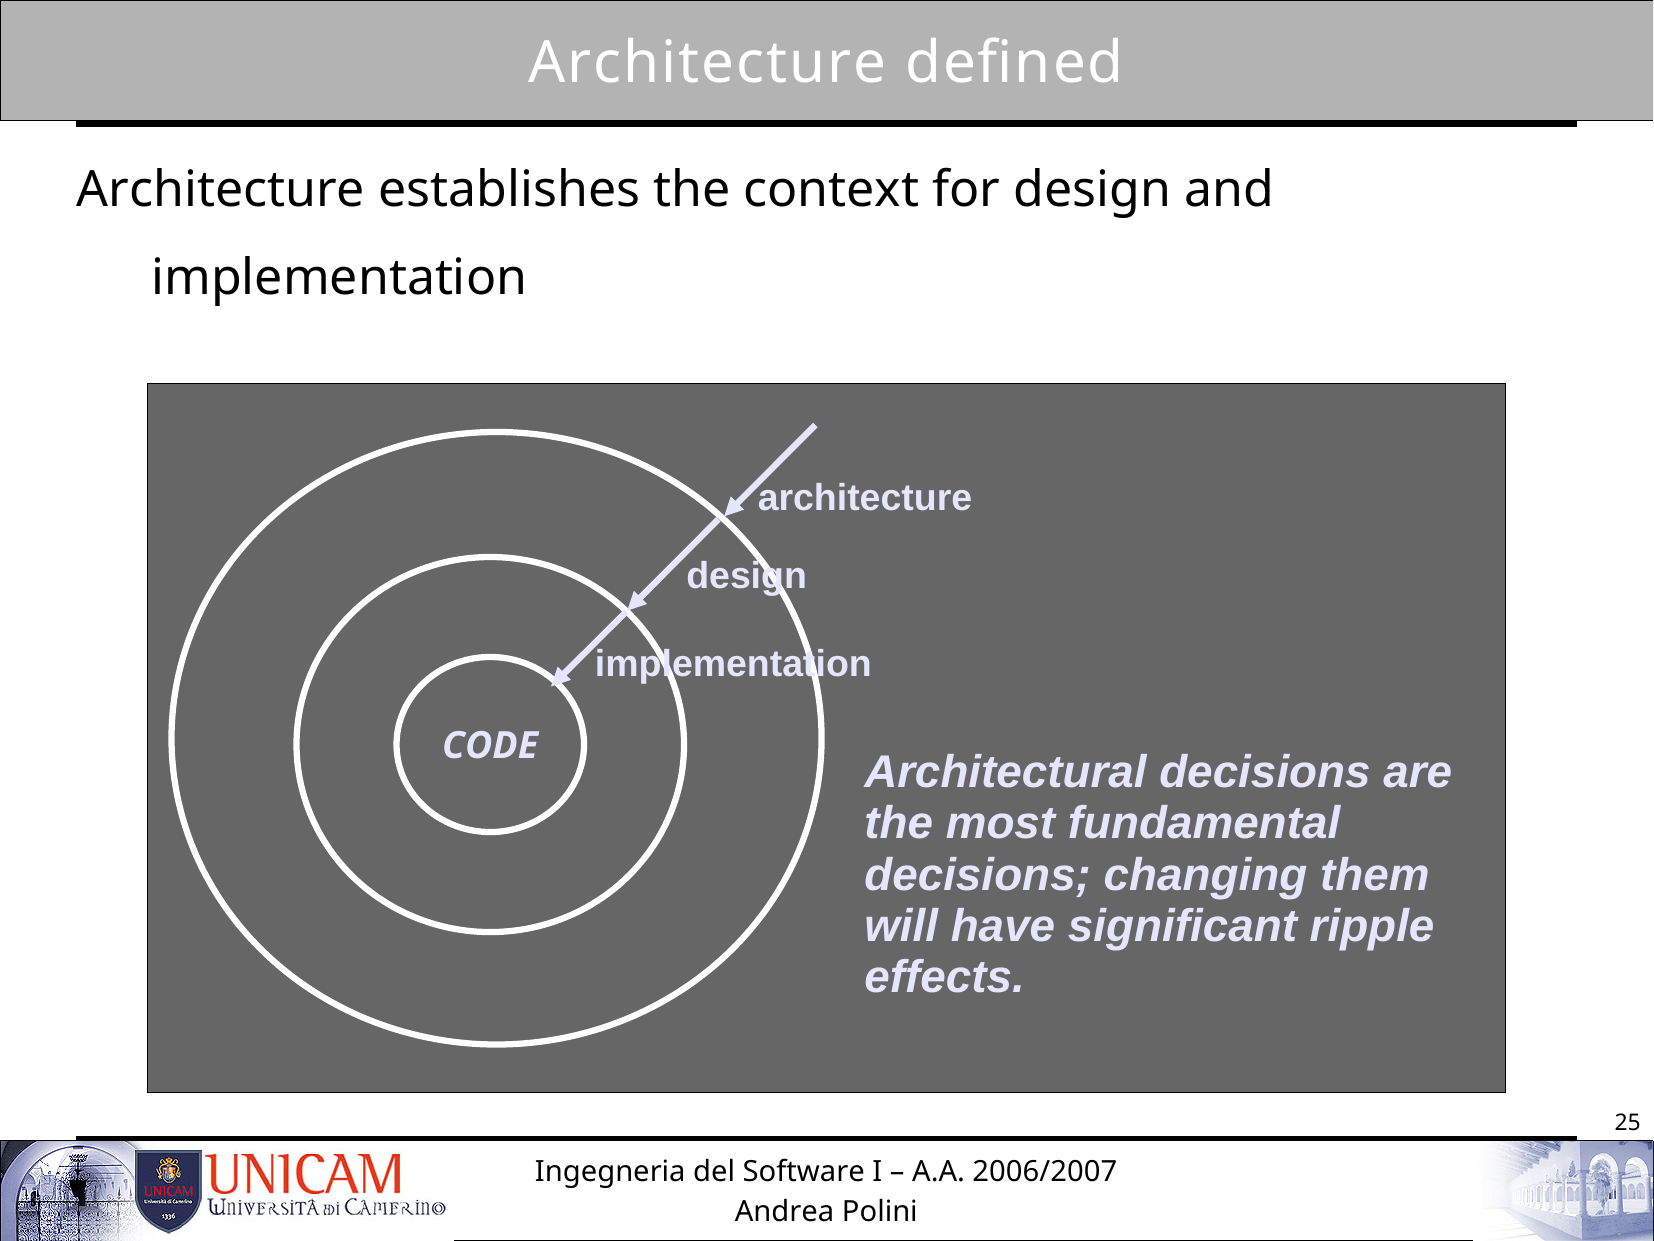

# Architecture defined
Architecture establishes the context for design and implementation
architecture
 design
implementation
CODE
Architectural decisions are the most fundamental decisions; changing them will have significant ripple effects.
25